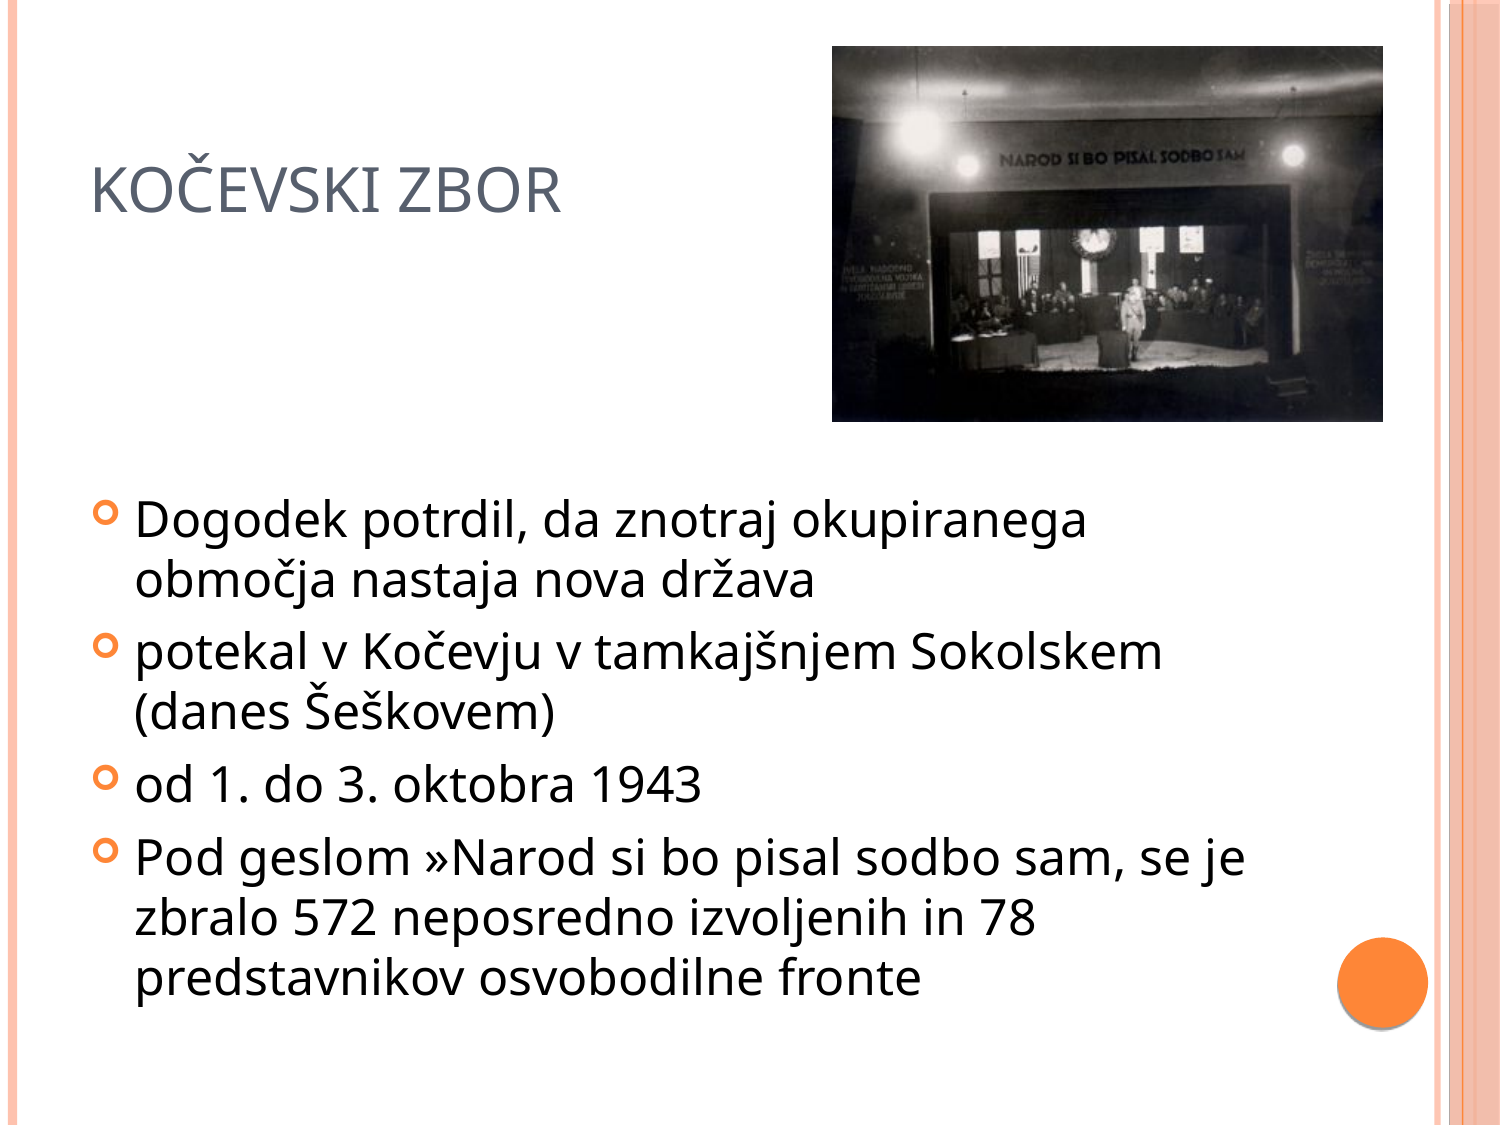

# KOČEVSKI ZBOR
Dogodek potrdil, da znotraj okupiranega območja nastaja nova država
potekal v Kočevju v tamkajšnjem Sokolskem (danes Šeškovem)
od 1. do 3. oktobra 1943
Pod geslom »Narod si bo pisal sodbo sam, se je zbralo 572 neposredno izvoljenih in 78 predstavnikov osvobodilne fronte